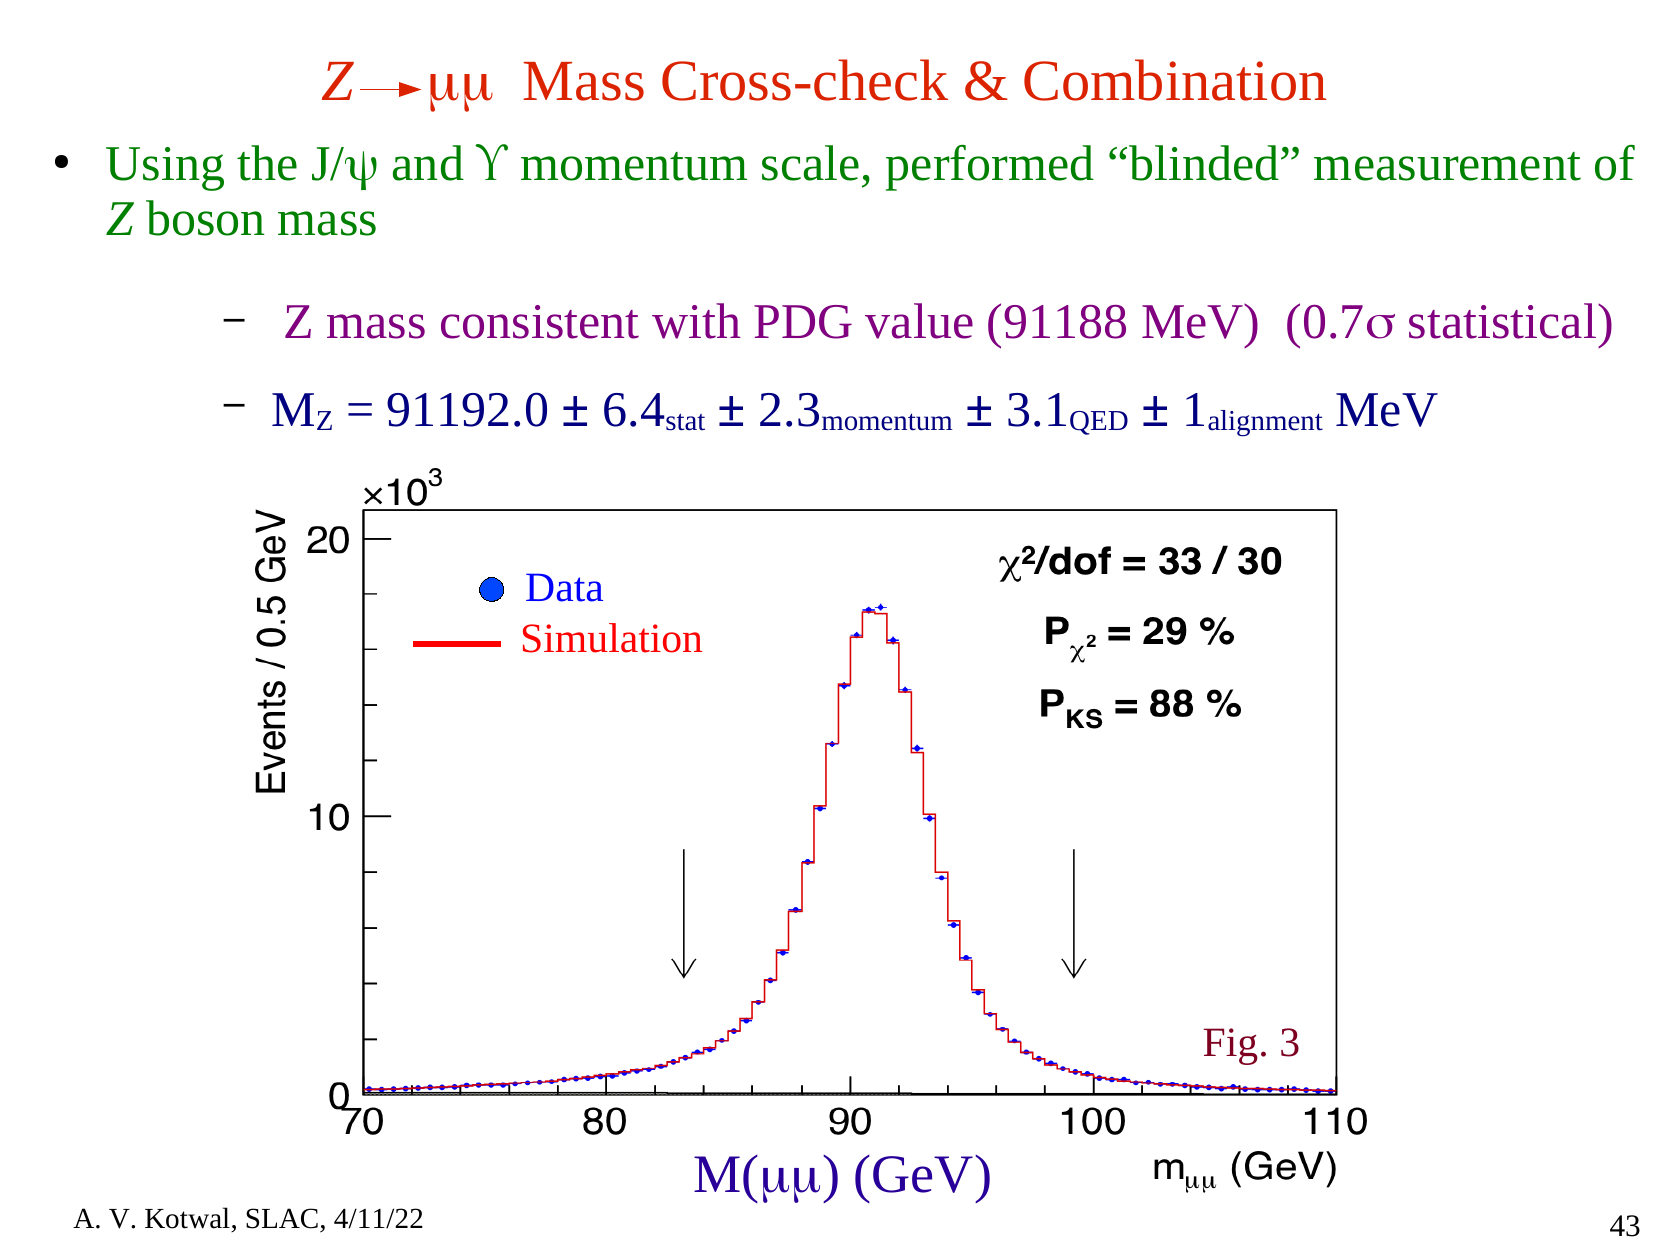

# Z μμ Mass Cross-check & Combination
Using the J/ψ and ϒ momentum scale, performed “blinded” measurement of Z boson mass
 Z mass consistent with PDG value (91188 MeV) (0.7σ statistical)
MZ = 91192.0 ± 6.4stat ± 2.3momentum ± 3.1QED ± 1alignment MeV
Data
Simulation
Fig. 3
M(μμ) (GeV)
A. V. Kotwal, SLAC, 4/11/22